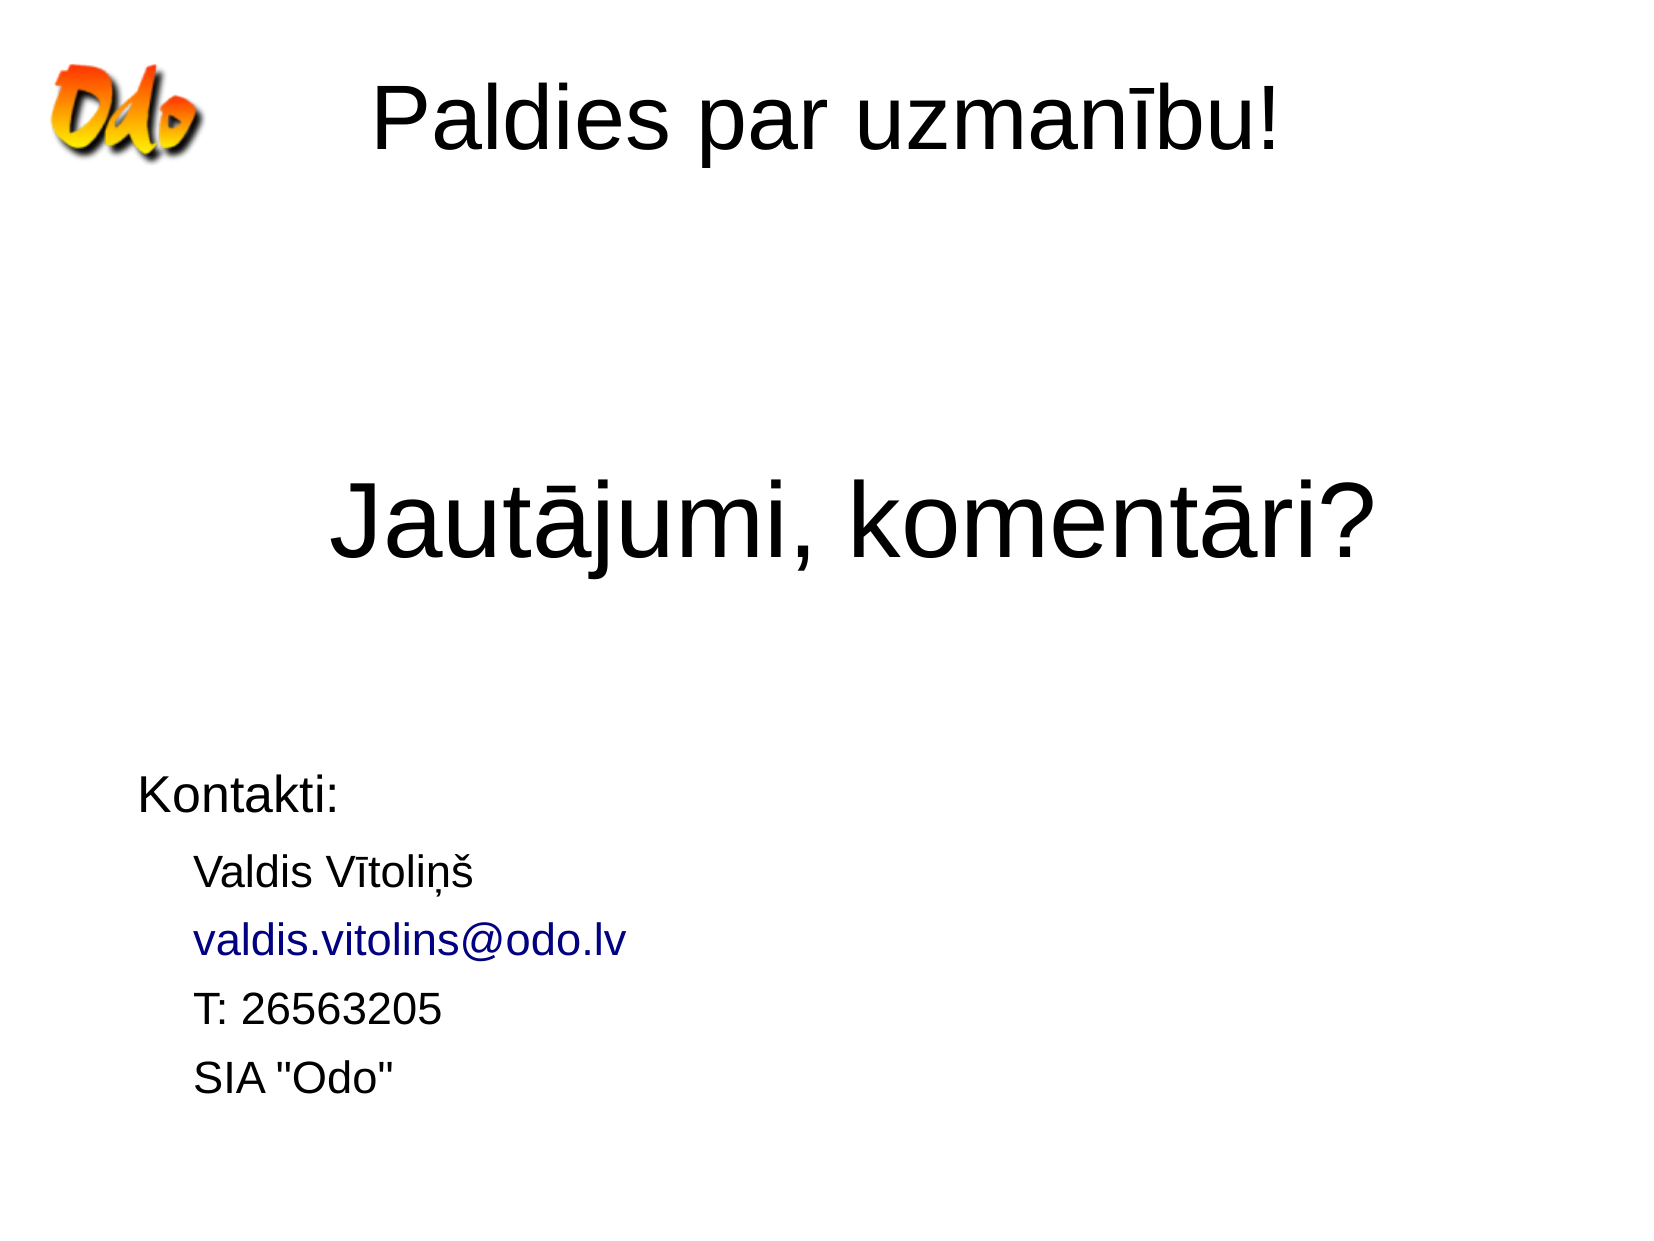

# Paldies par uzmanību!
Jautājumi, komentāri?
Kontakti:
Valdis Vītoliņš
valdis.vitolins@odo.lv
T: 26563205
SIA "Odo"